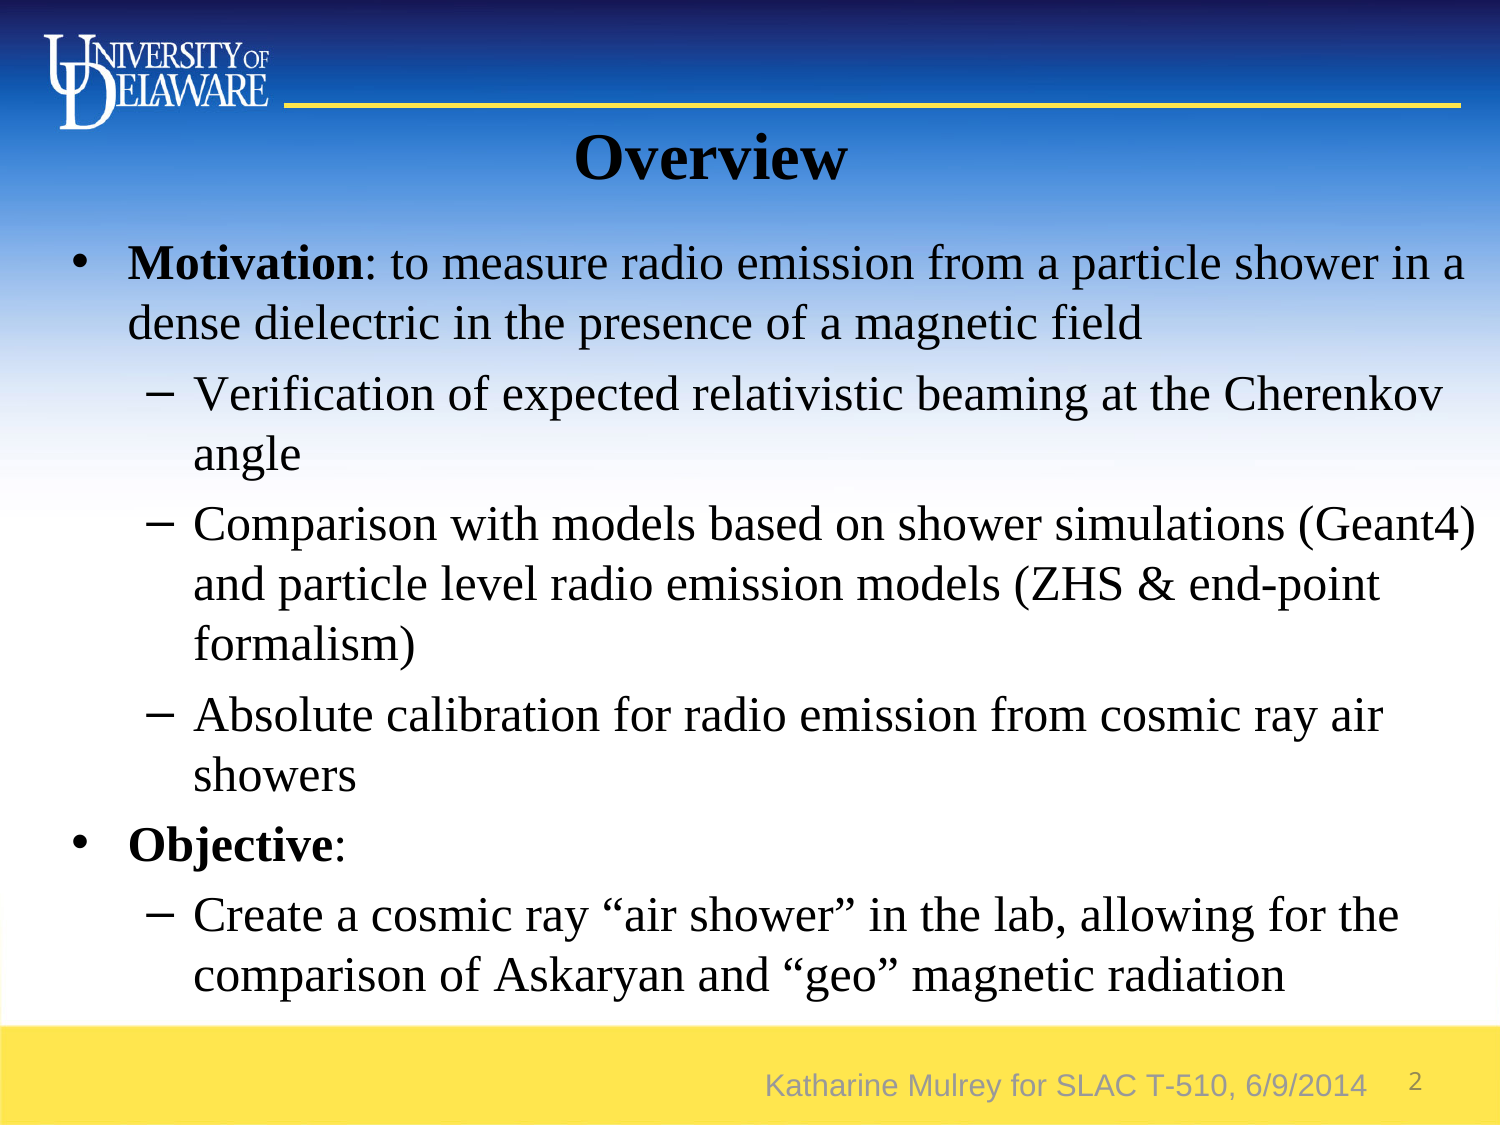

Overview
Motivation: to measure radio emission from a particle shower in a dense dielectric in the presence of a magnetic field
Verification of expected relativistic beaming at the Cherenkov angle
Comparison with models based on shower simulations (Geant4) and particle level radio emission models (ZHS & end-point formalism)
Absolute calibration for radio emission from cosmic ray air showers
Objective:
Create a cosmic ray “air shower” in the lab, allowing for the comparison of Askaryan and “geo” magnetic radiation
2
Katharine Mulrey for SLAC T-510, 6/9/2014